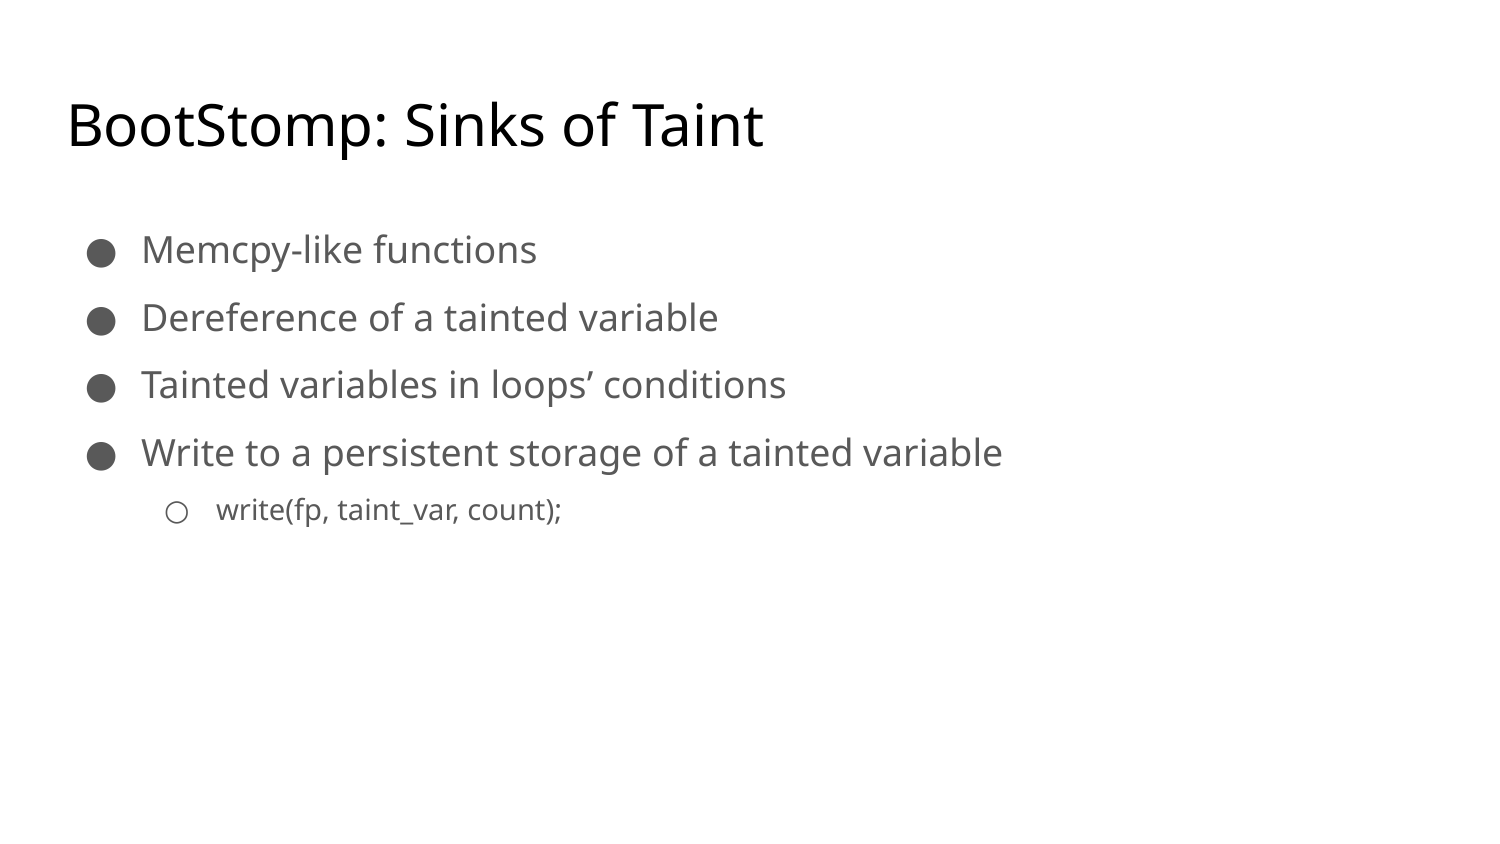

# BootStomp: Sinks of Taint
Memcpy-like functions
Dereference of a tainted variable
Tainted variables in loops’ conditions
Write to a persistent storage of a tainted variable
write(fp, taint_var, count);